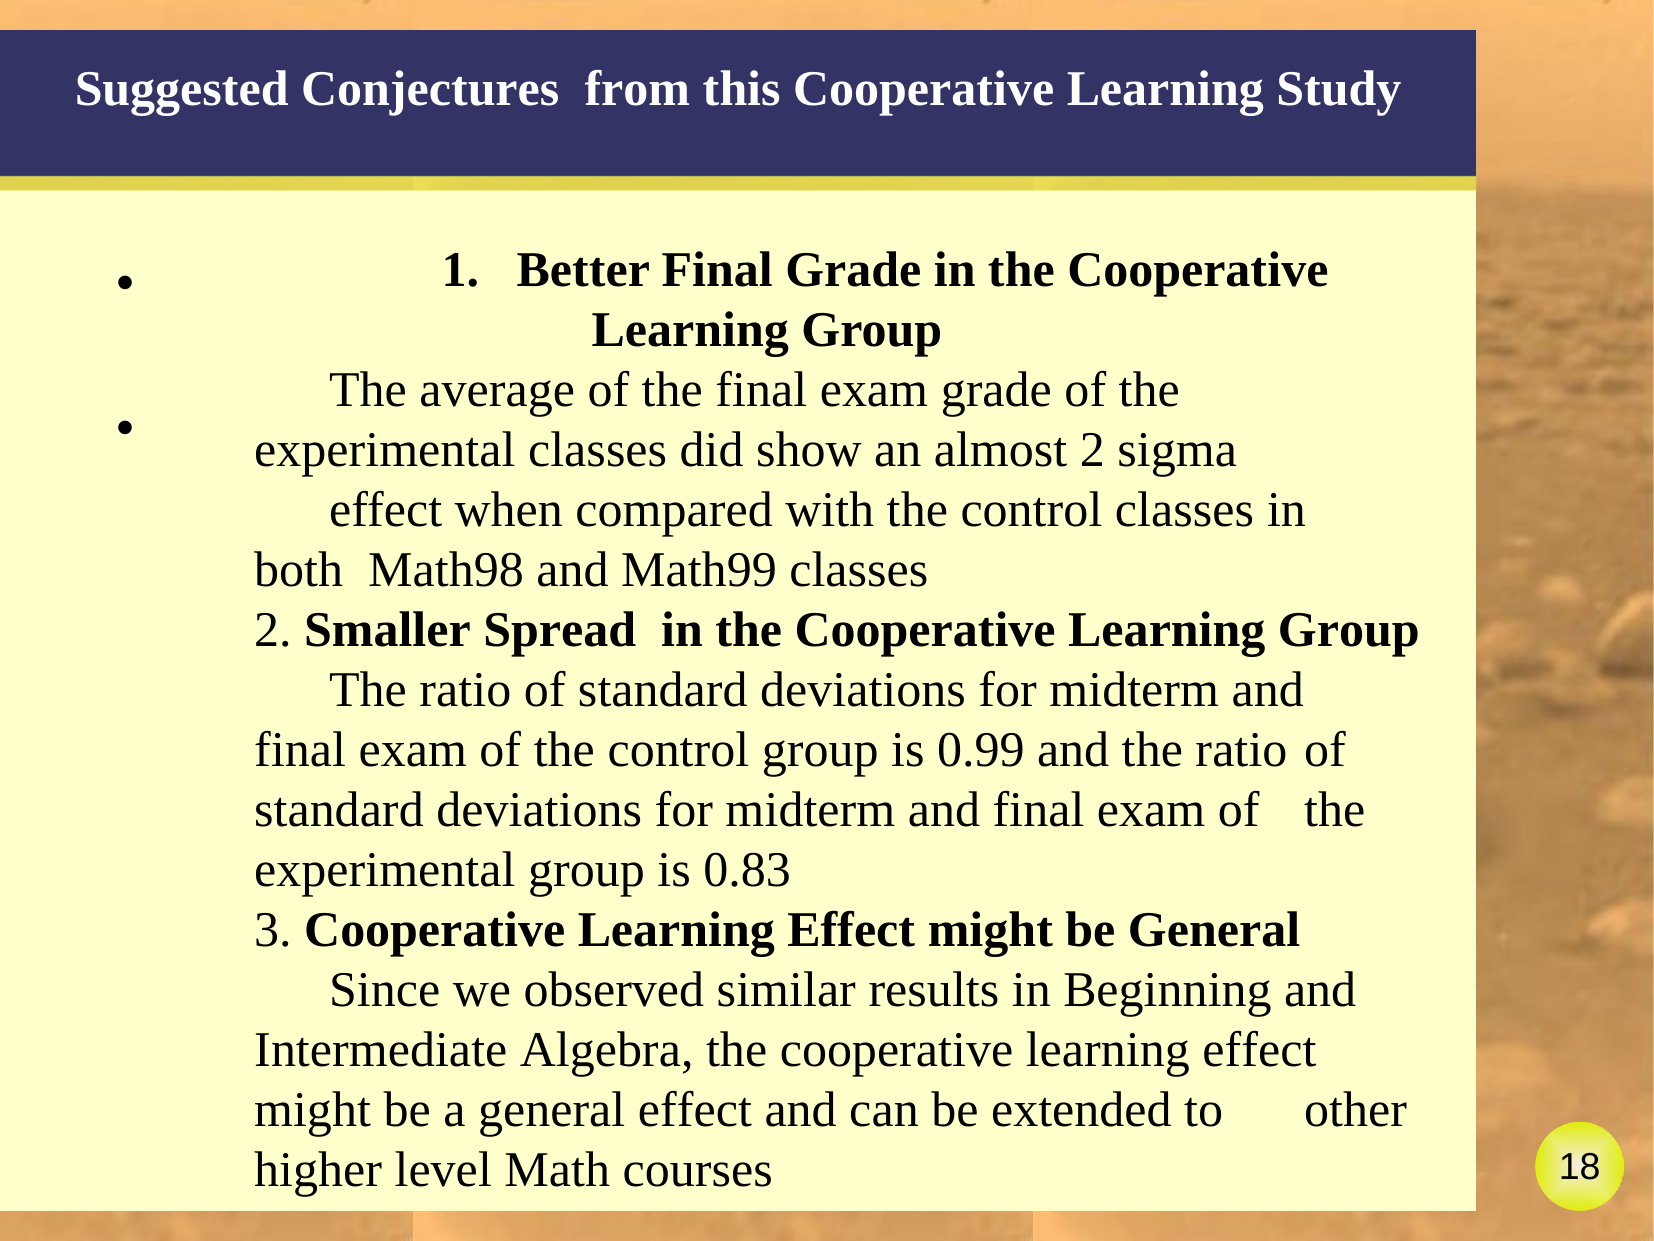

Suggested Conjectures from this Cooperative Learning Study
Better Final Grade in the Cooperative Learning Group
	The average of the final exam grade of the 	experimental classes did show an almost 2 sigma
	effect when compared with the control classes in 	both Math98 and Math99 classes
2. Smaller Spread in the Cooperative Learning Group
	The ratio of standard deviations for midterm and 	final exam of the control group is 0.99 and the ratio 	of standard deviations for midterm and final exam of 	the experimental group is 0.83
3. Cooperative Learning Effect might be General
	Since we observed similar results in Beginning and 	Intermediate Algebra, the cooperative learning effect 	might be a general effect and can be extended to 	other higher level Math courses